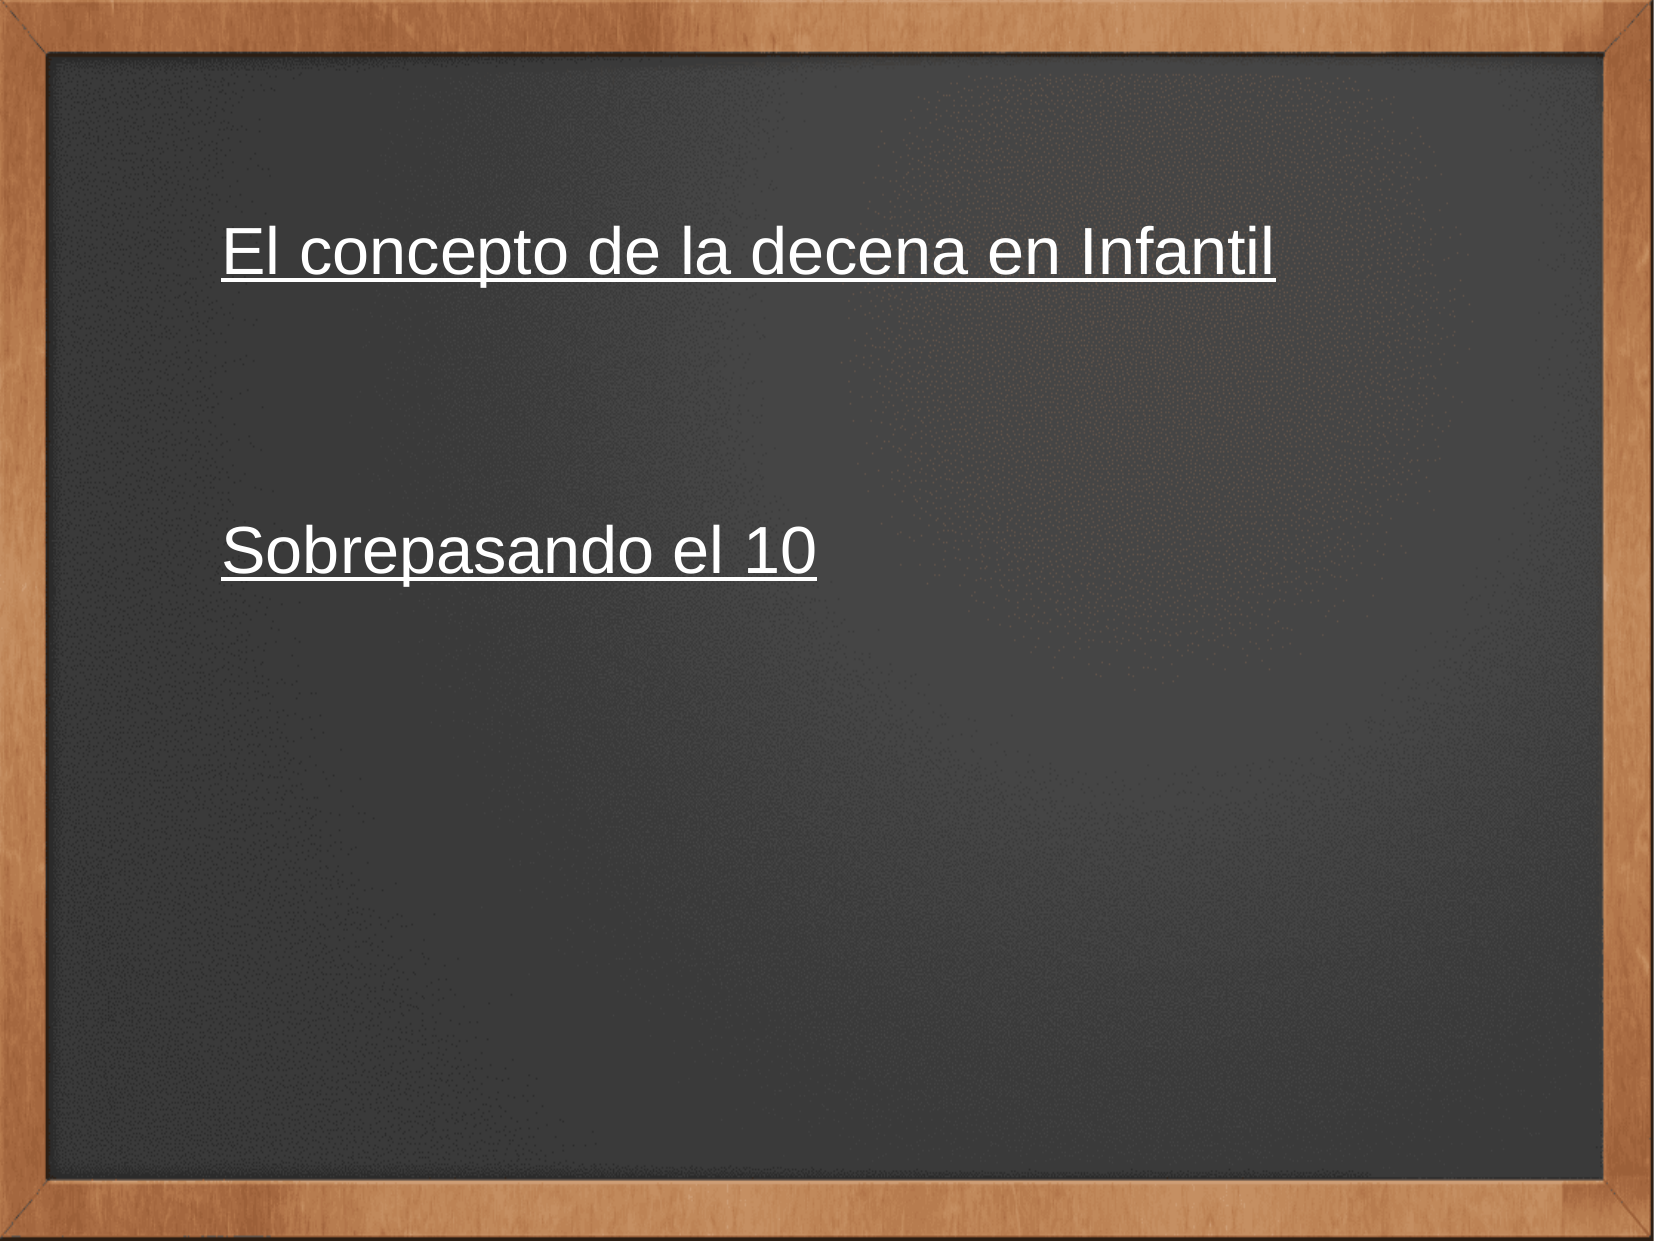

El concepto de la decena en Infantil
Sobrepasando el 10